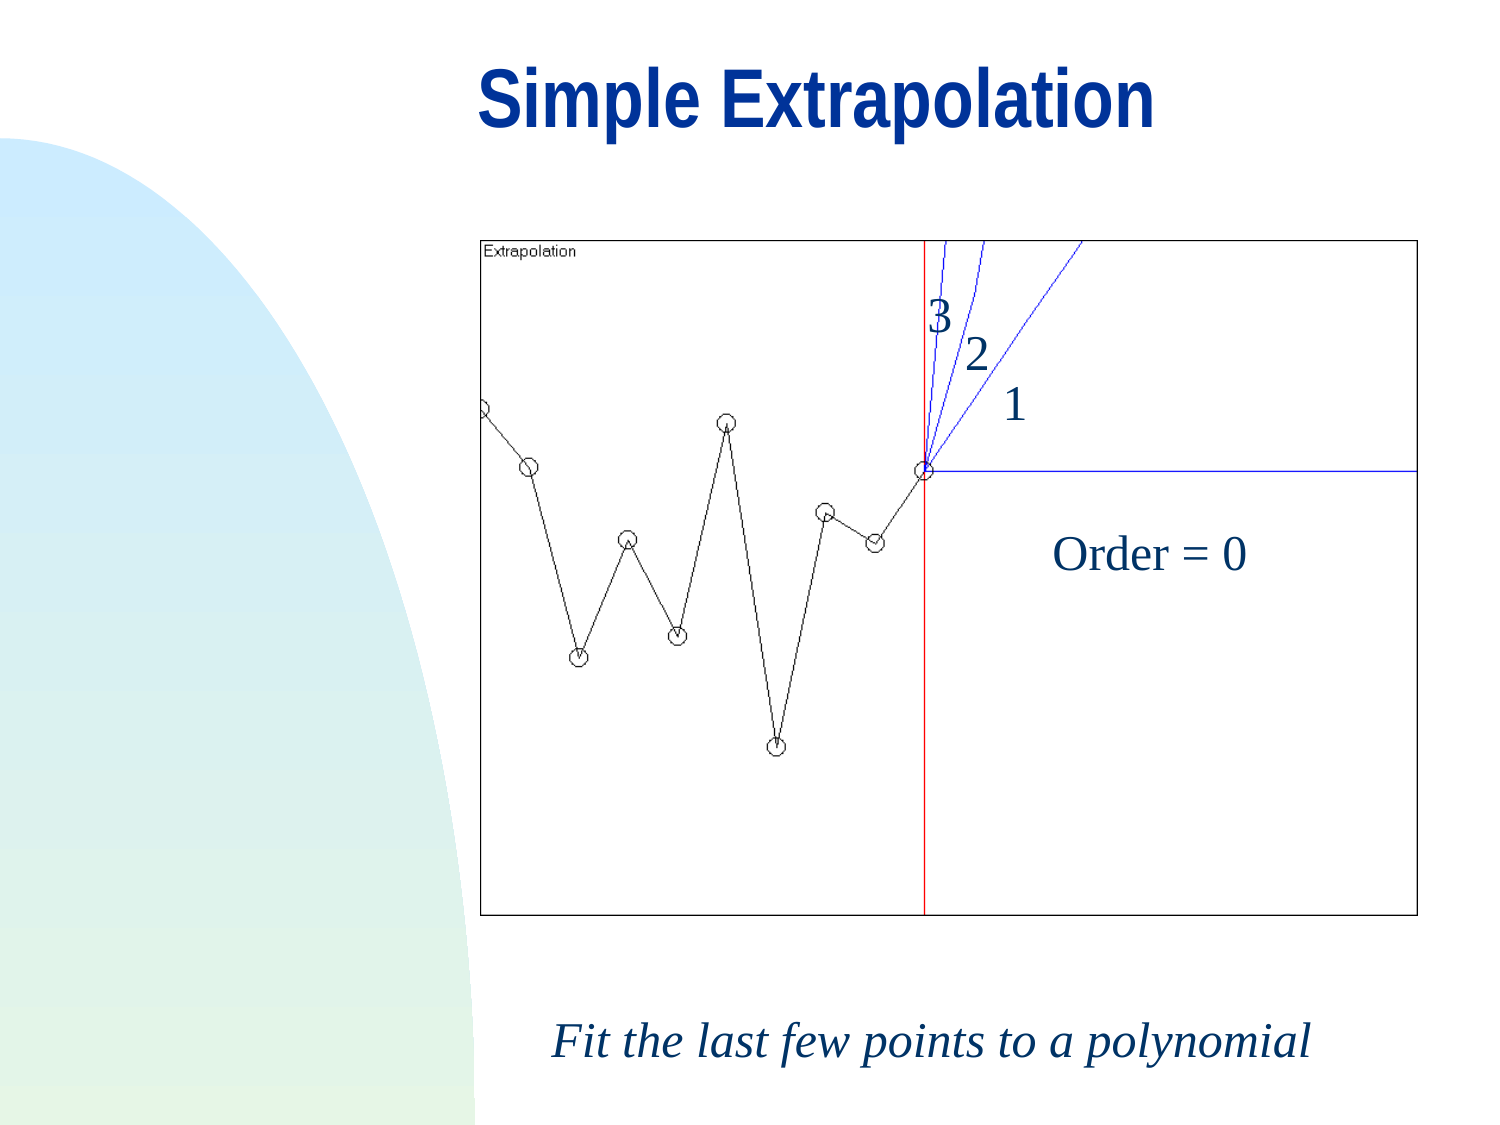

# Simple Extrapolation
3
2
1
Order = 0
Fit the last few points to a polynomial